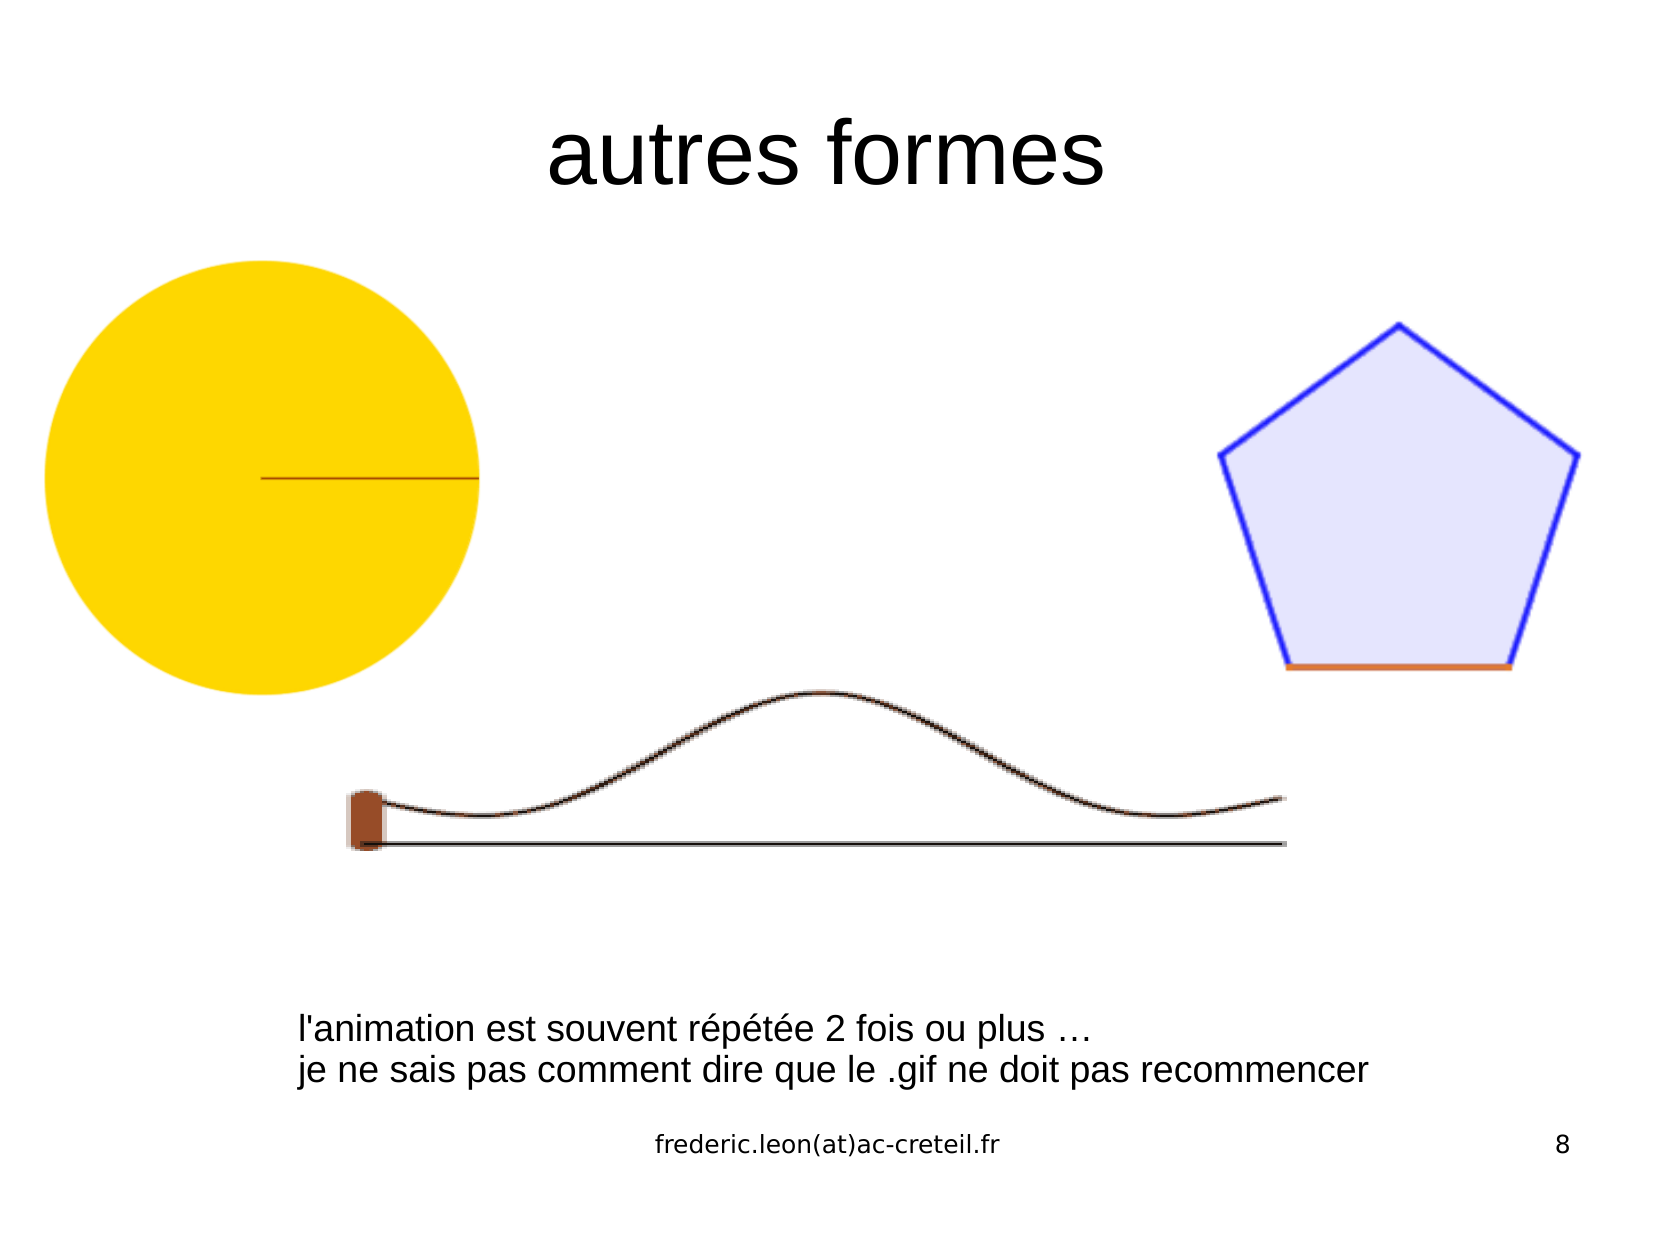

# autres formes
l'animation est souvent répétée 2 fois ou plus …
je ne sais pas comment dire que le .gif ne doit pas recommencer
frederic.leon(at)ac-creteil.fr
8